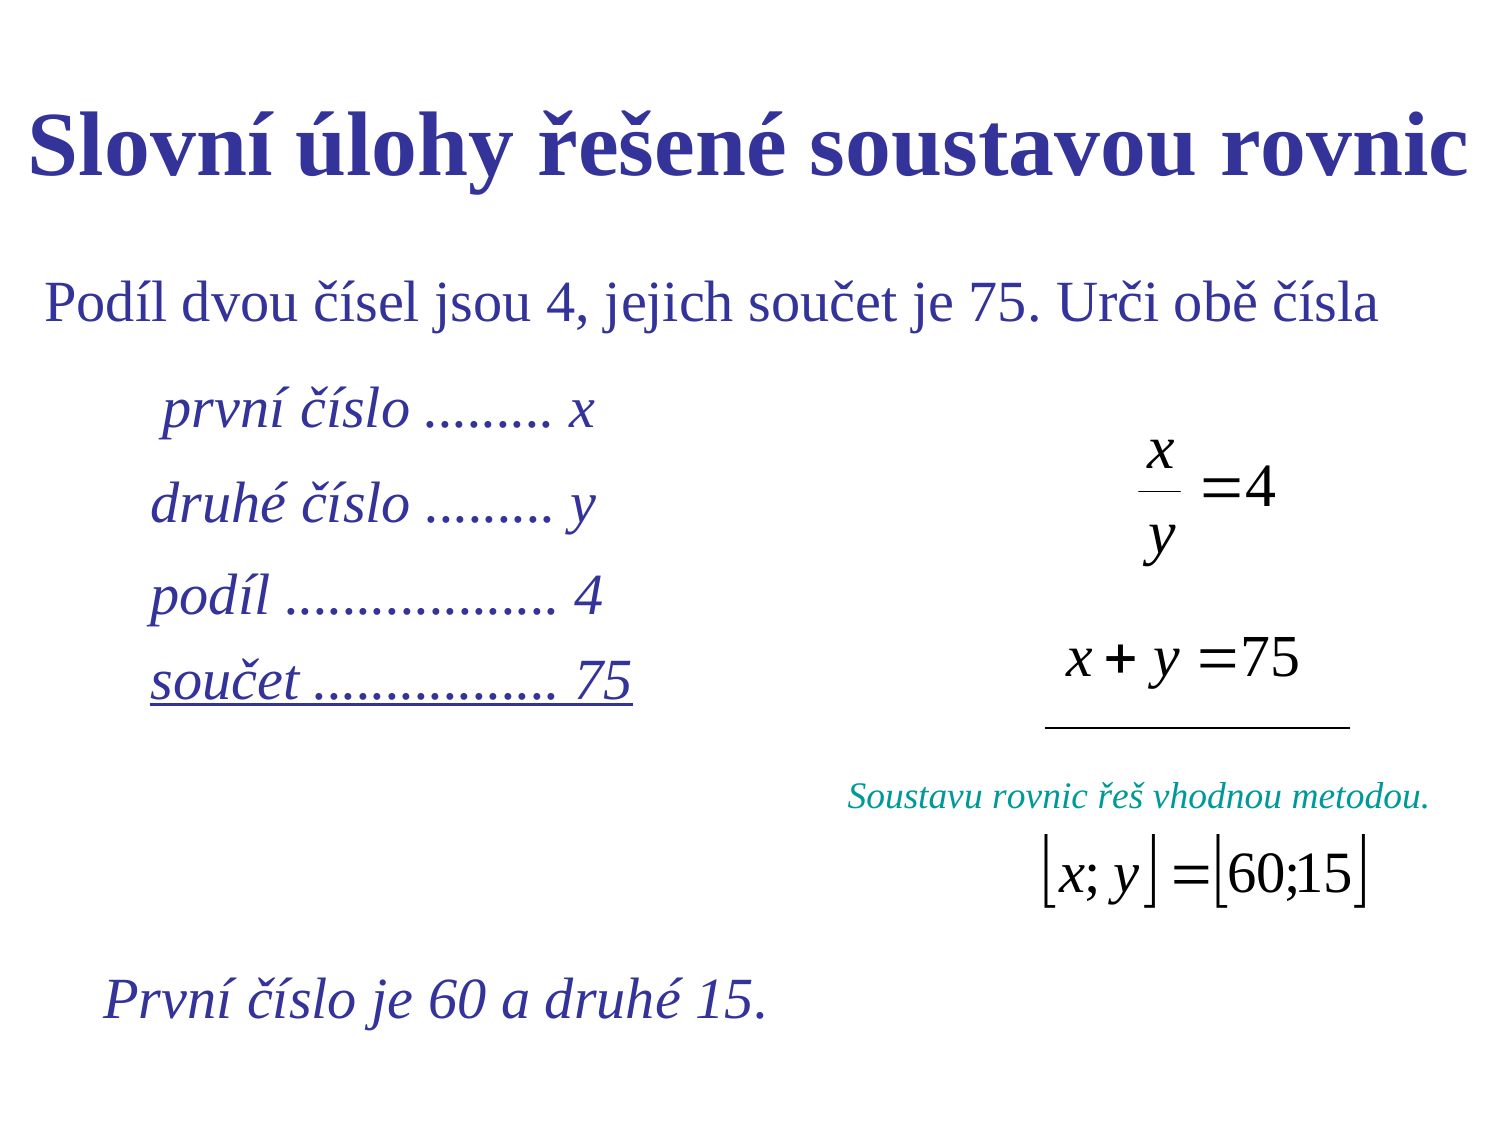

# Slovní úlohy řešené soustavou rovnic
Podíl dvou čísel jsou 4, jejich součet je 75. Urči obě čísla
první číslo ......... x
druhé číslo ......... y
podíl ................... 4
součet ................. 75
Soustavu rovnic řeš vhodnou metodou.
První číslo je 60 a druhé 15.